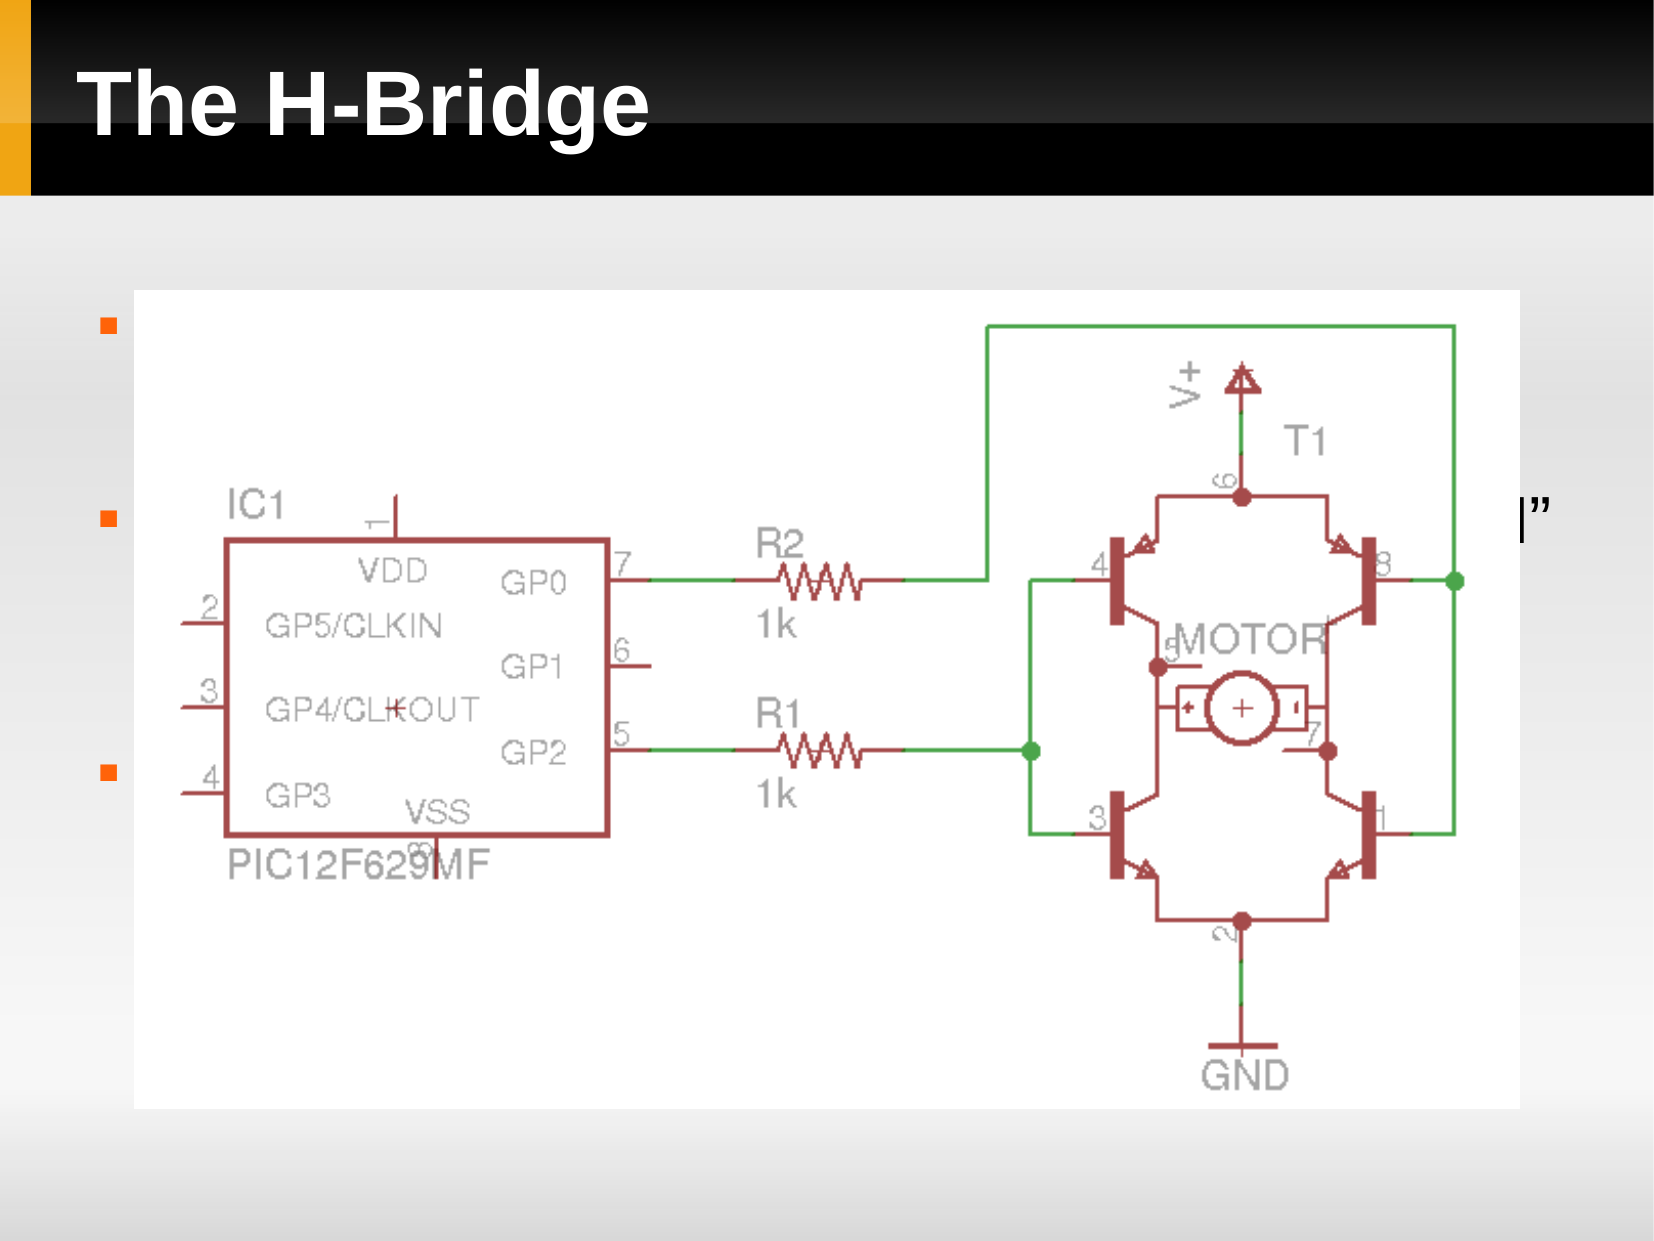

# The H-Bridge
Four transistors
2 NPN, 2 PNP
Careful control allows current to flow across ”H” in either direction
Simplified schematic